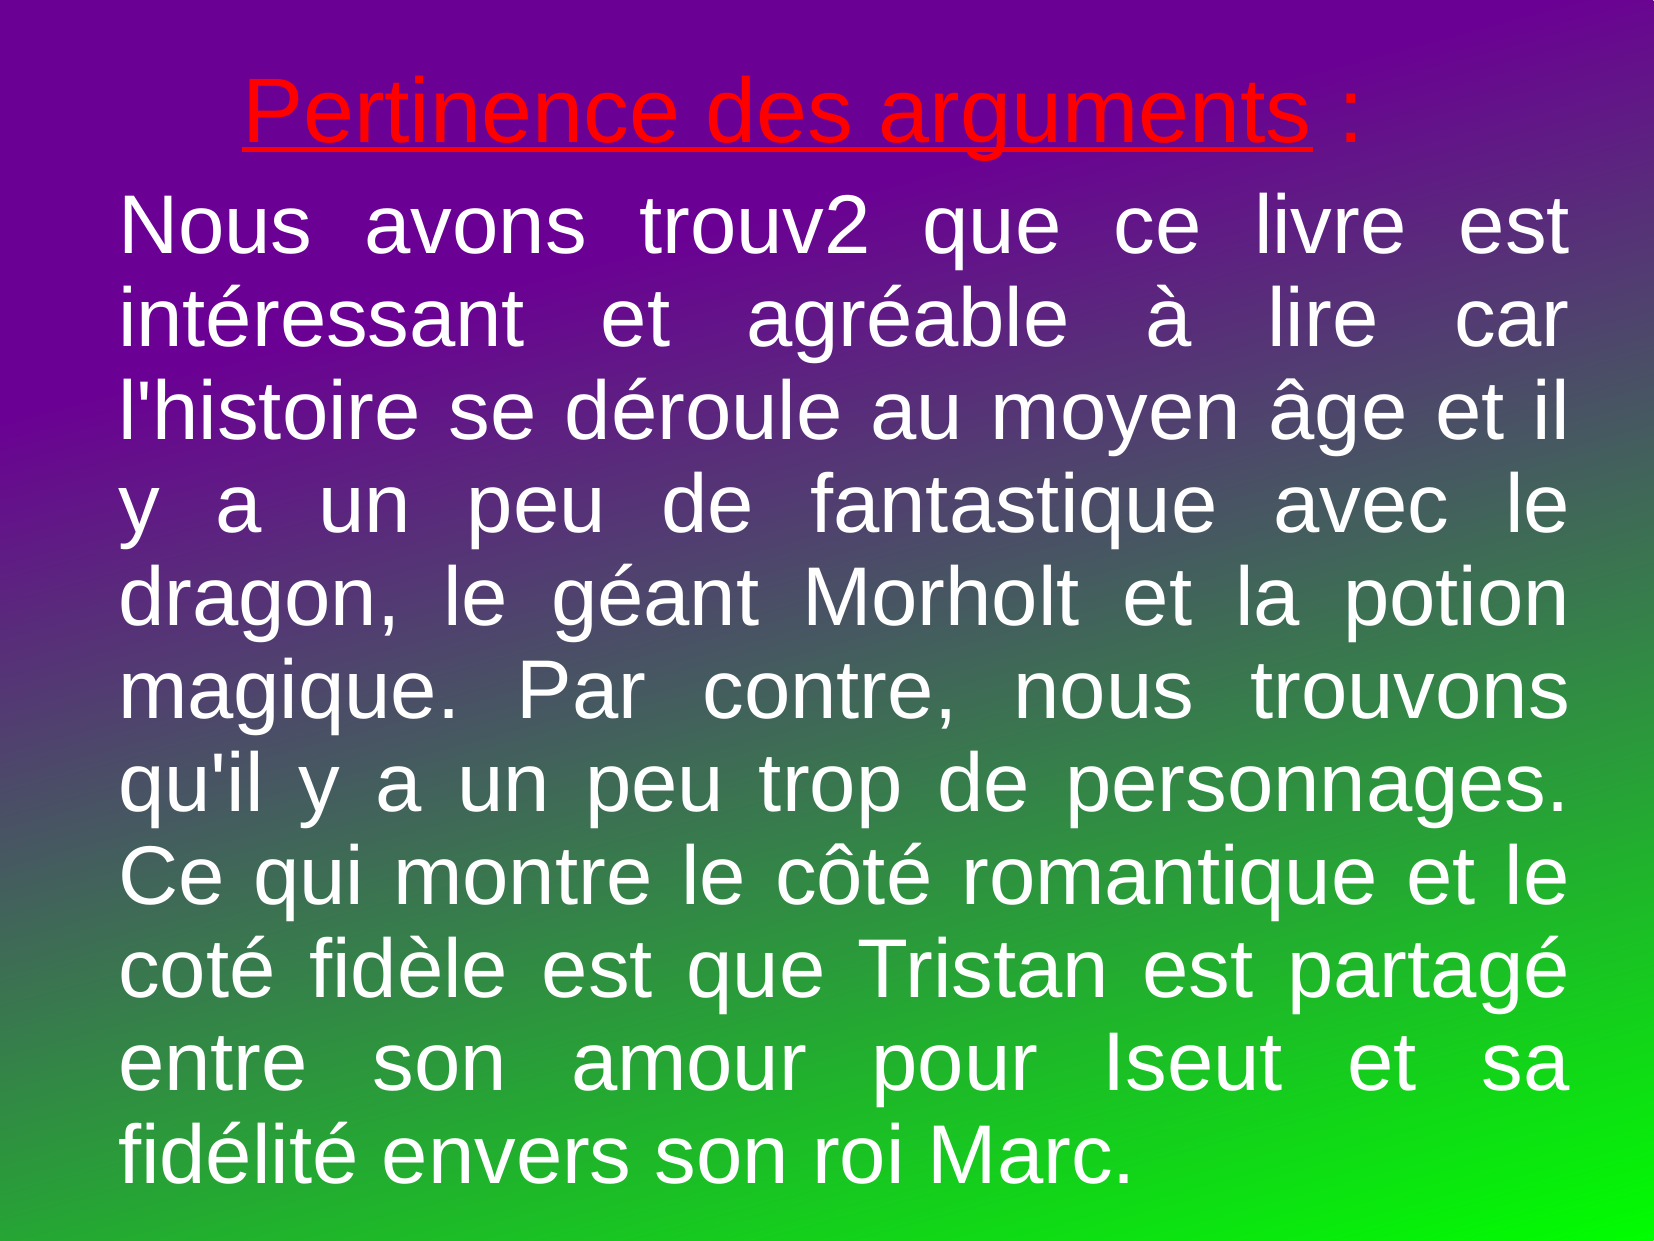

# Pertinence des arguments :
Nous avons trouv2 que ce livre est intéressant et agréable à lire car l'histoire se déroule au moyen âge et il y a un peu de fantastique avec le dragon, le géant Morholt et la potion magique. Par contre, nous trouvons qu'il y a un peu trop de personnages. Ce qui montre le côté romantique et le coté fidèle est que Tristan est partagé entre son amour pour Iseut et sa fidélité envers son roi Marc.